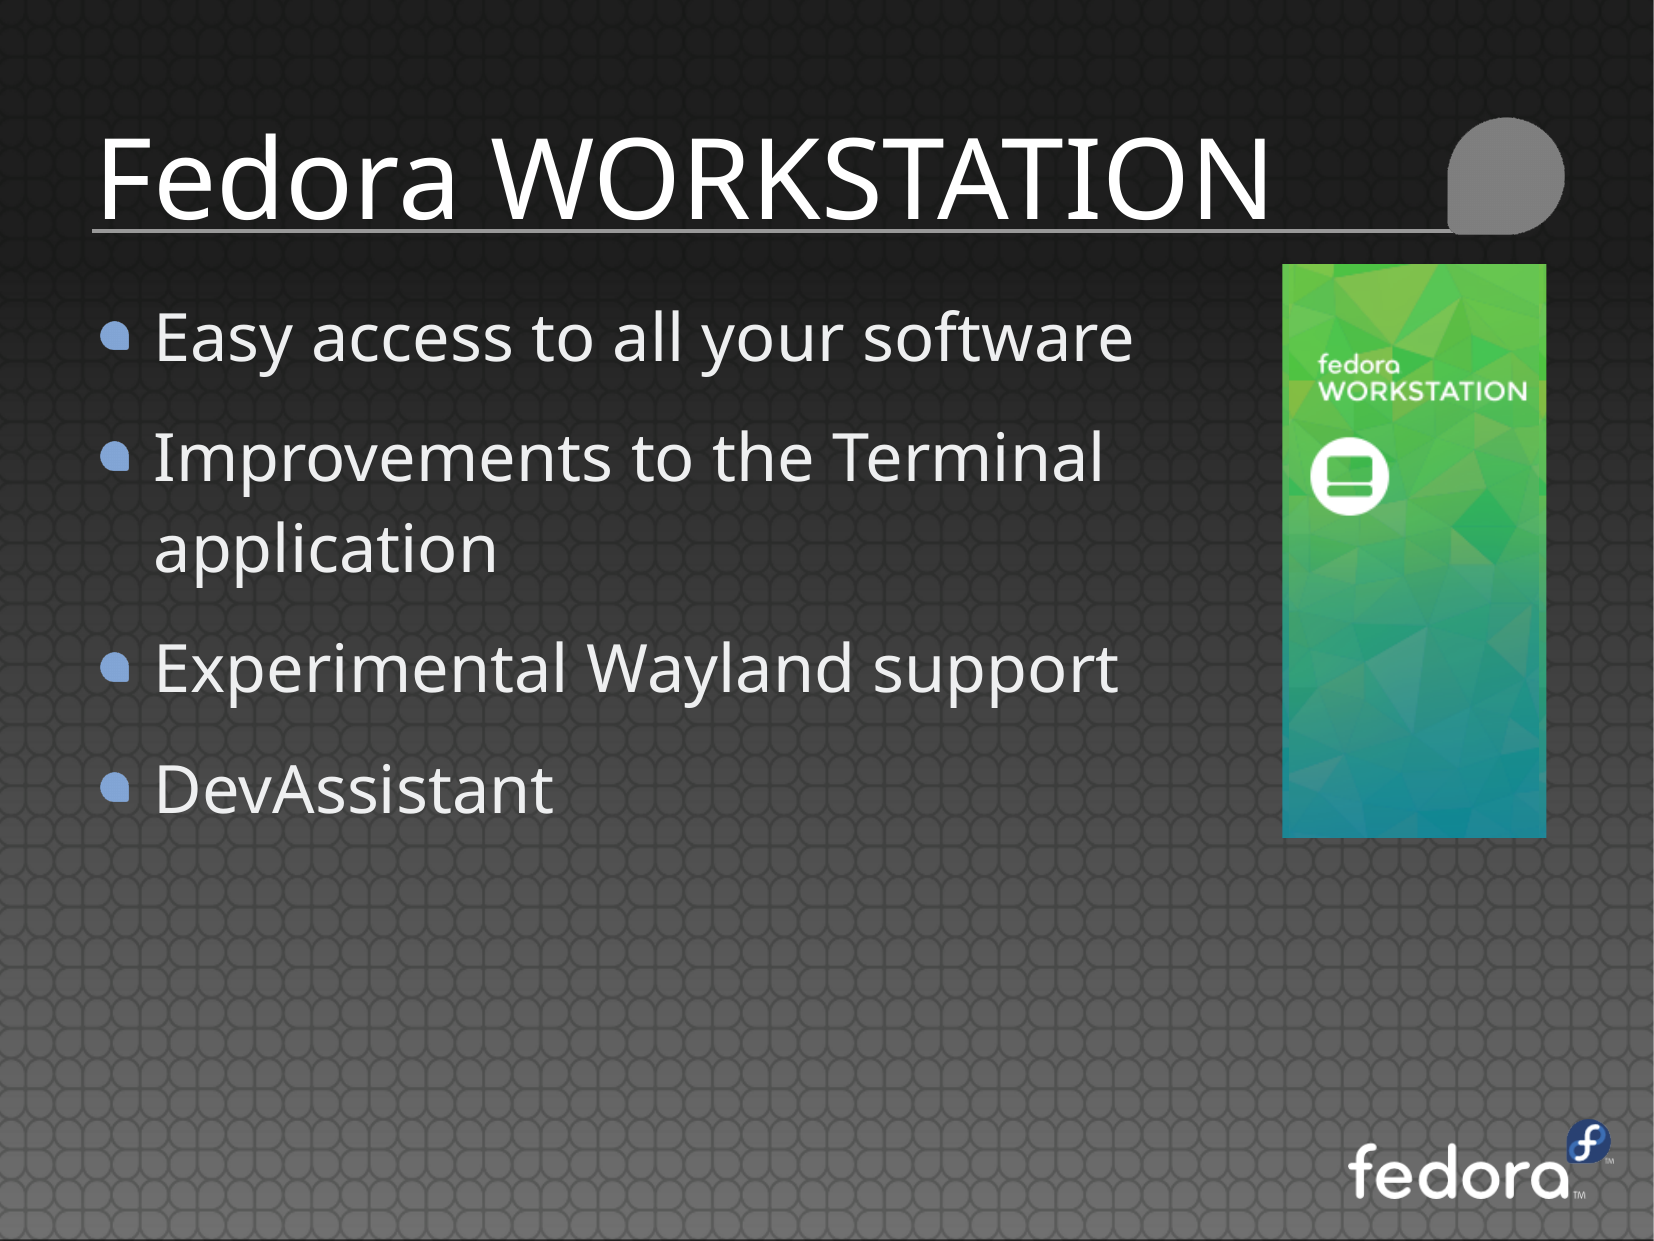

Fedora WORKSTATION
# Easy access to all your software
Improvements to the Terminal application
Experimental Wayland support
DevAssistant